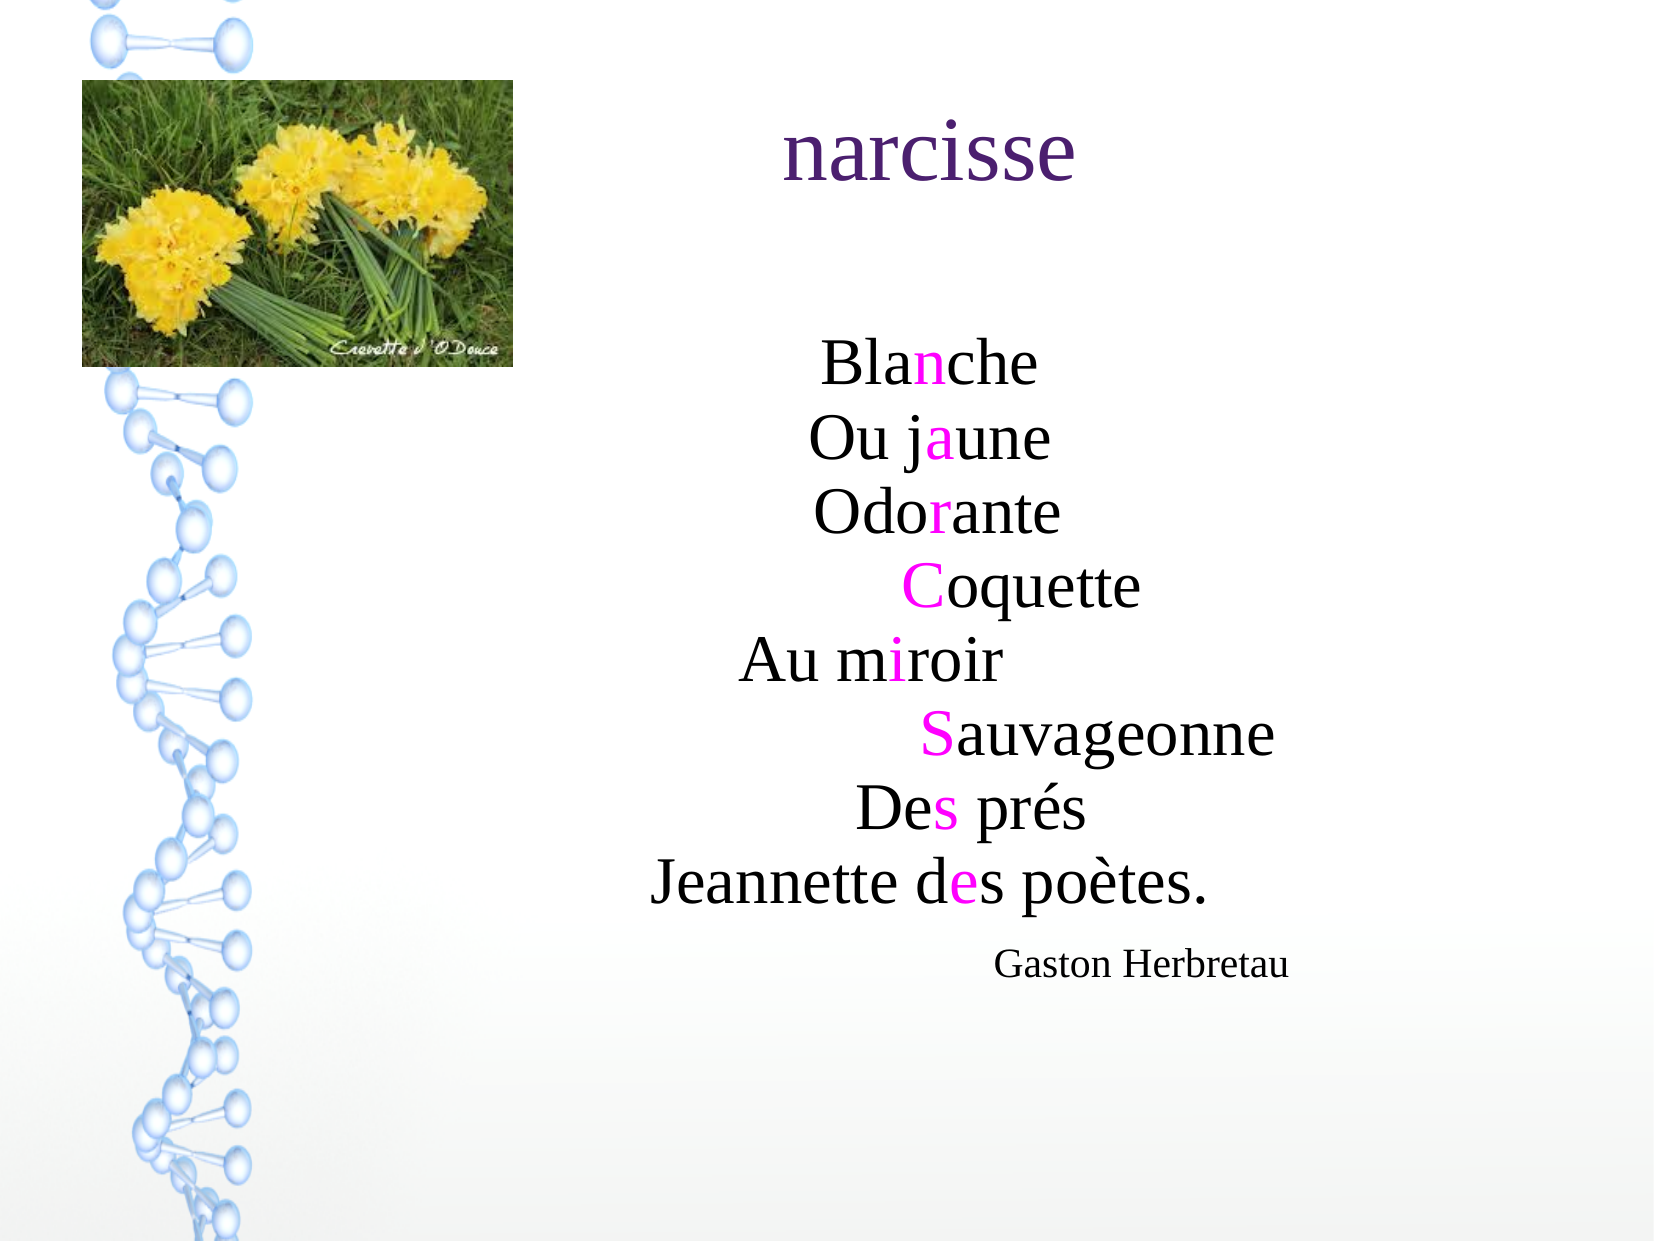

# narcisse
Blanche
Ou jaune
 Odorante
 Coquette
 Au miroir
 Sauvageonne
 Des prés
Jeannette des poètes.
 Gaston Herbretau